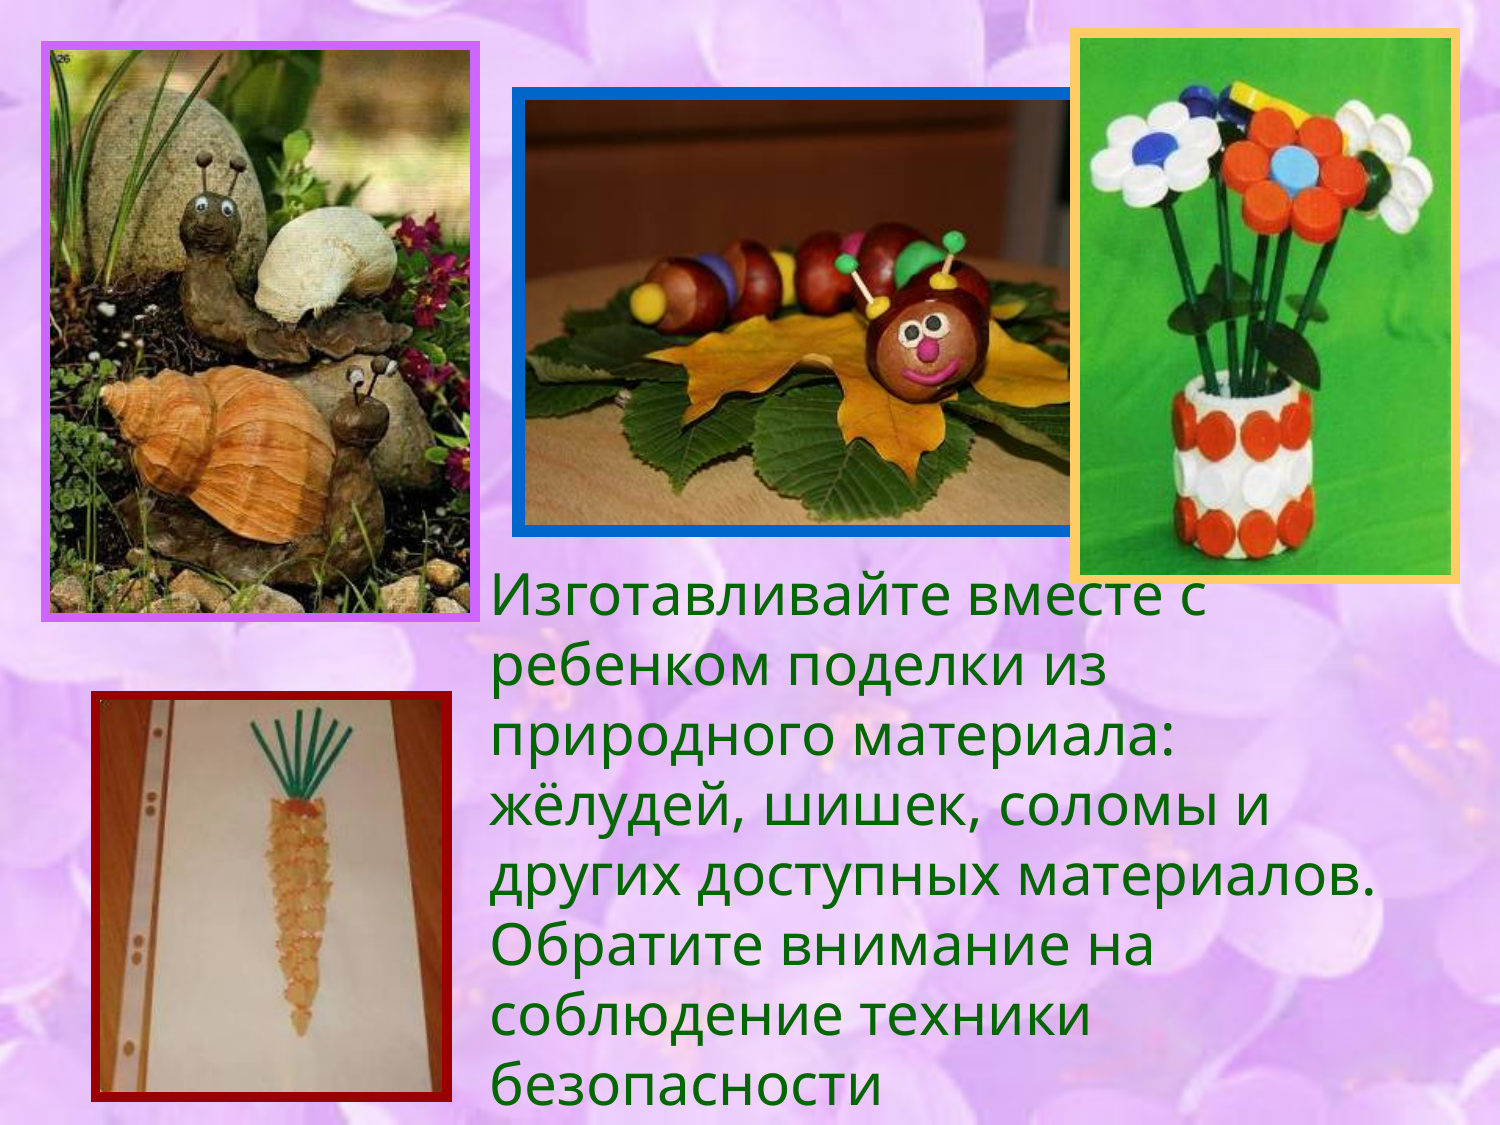

Изготавливайте вместе с ребенком поделки из природного материала: жёлудей, шишек, соломы и других доступных материалов. Обратите внимание на соблюдение техники безопасности